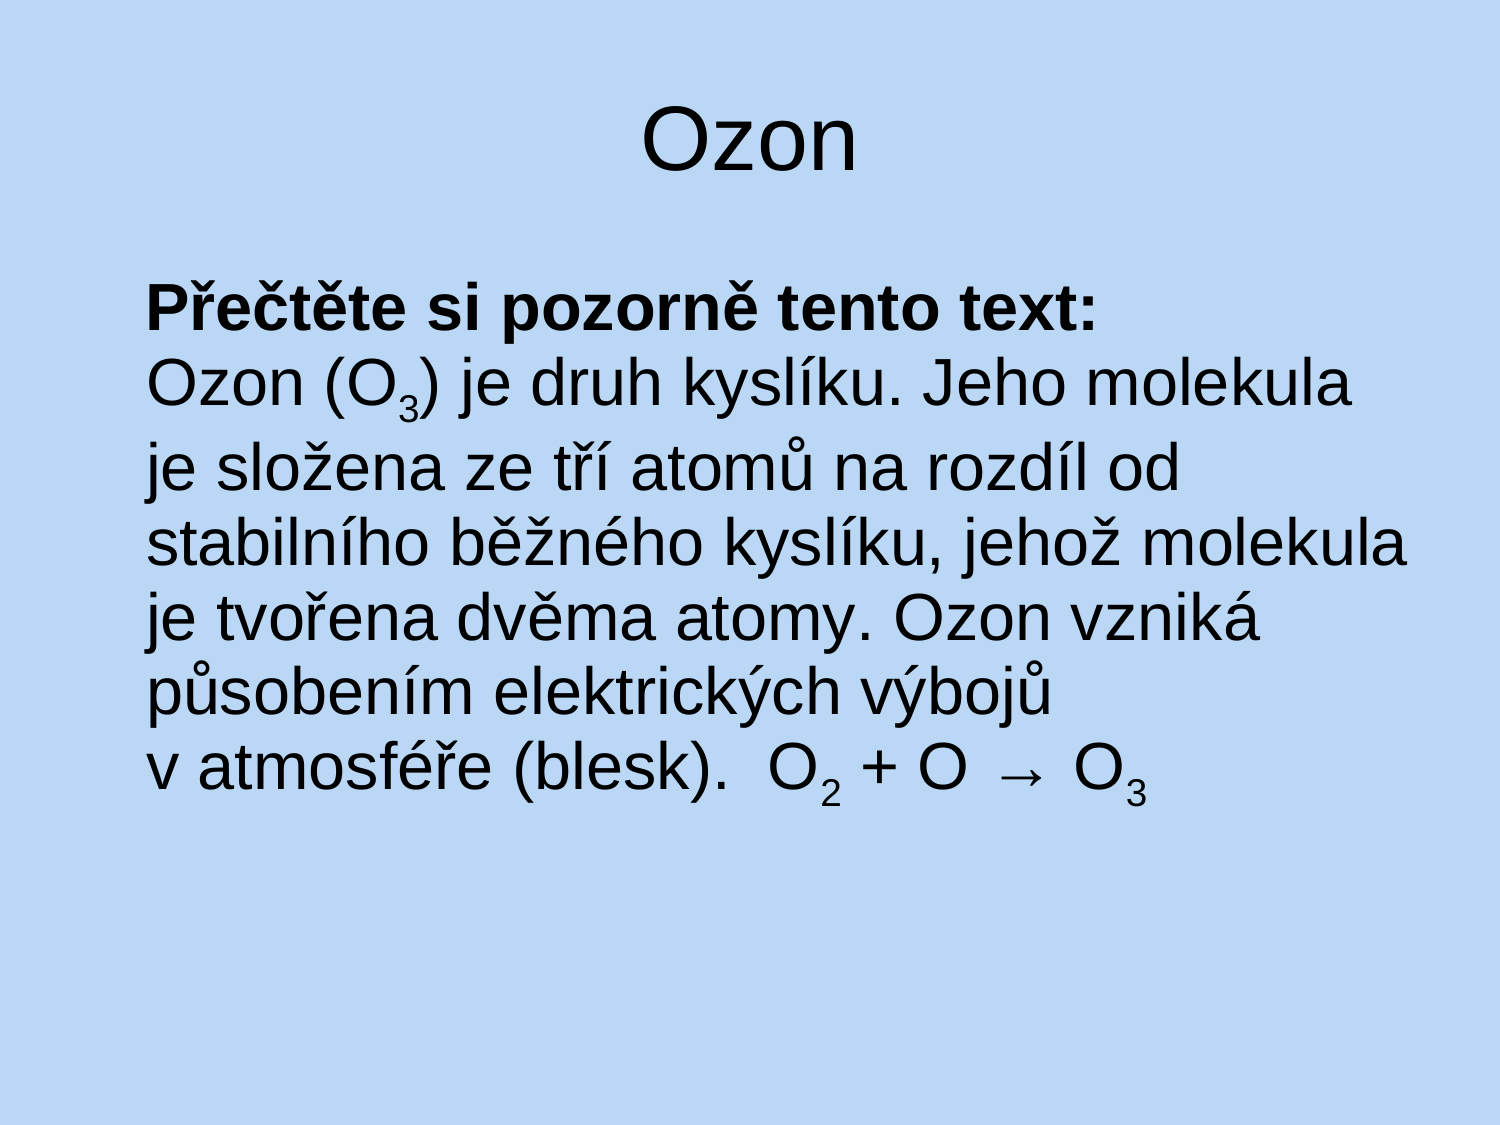

# Ozon
 Přečtěte si pozorně tento text: Ozon (O3) je druh kyslíku. Jeho molekula je složena ze tří atomů na rozdíl od stabilního běžného kyslíku, jehož molekula je tvořena dvěma atomy. Ozon vzniká působením elektrických výbojů
v atmosféře (blesk). O2 + O → O3